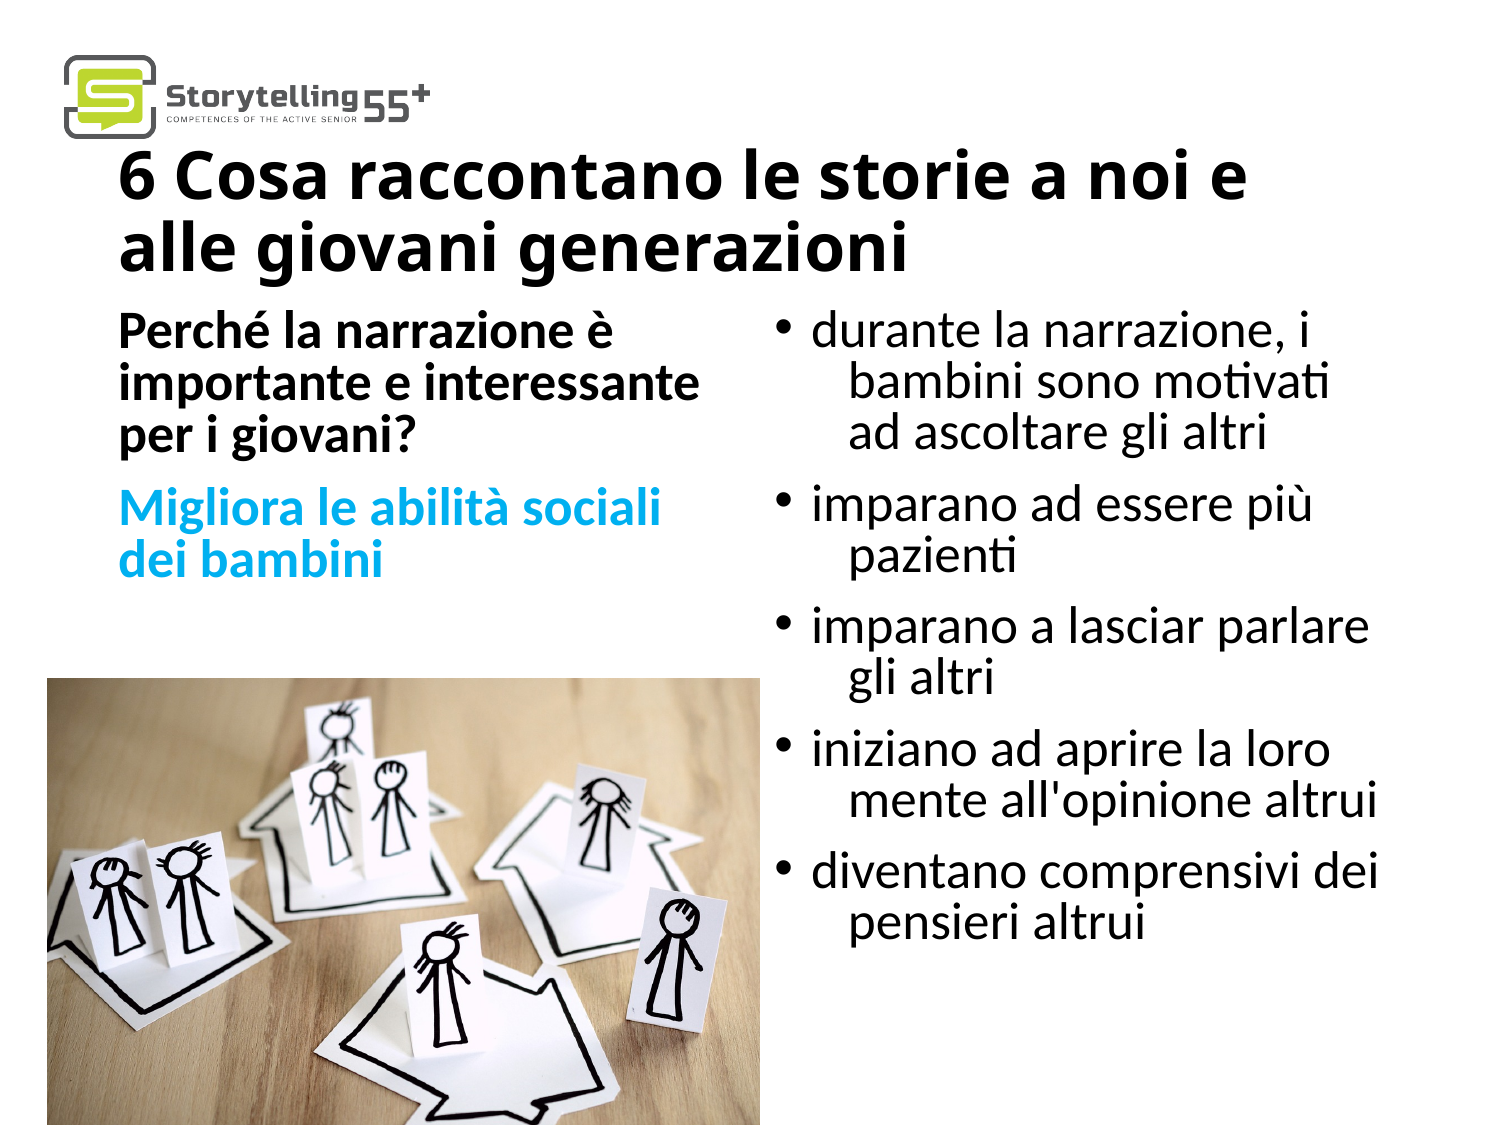

# 6 Cosa raccontano le storie a noi e alle giovani generazioni
Perché la narrazione è importante e interessante per i giovani?
Migliora le abilità sociali dei bambini
durante la narrazione, i bambini sono motivati ad ascoltare gli altri
imparano ad essere più pazienti
imparano a lasciar parlare gli altri
iniziano ad aprire la loro mente all'opinione altrui
diventano comprensivi dei pensieri altrui